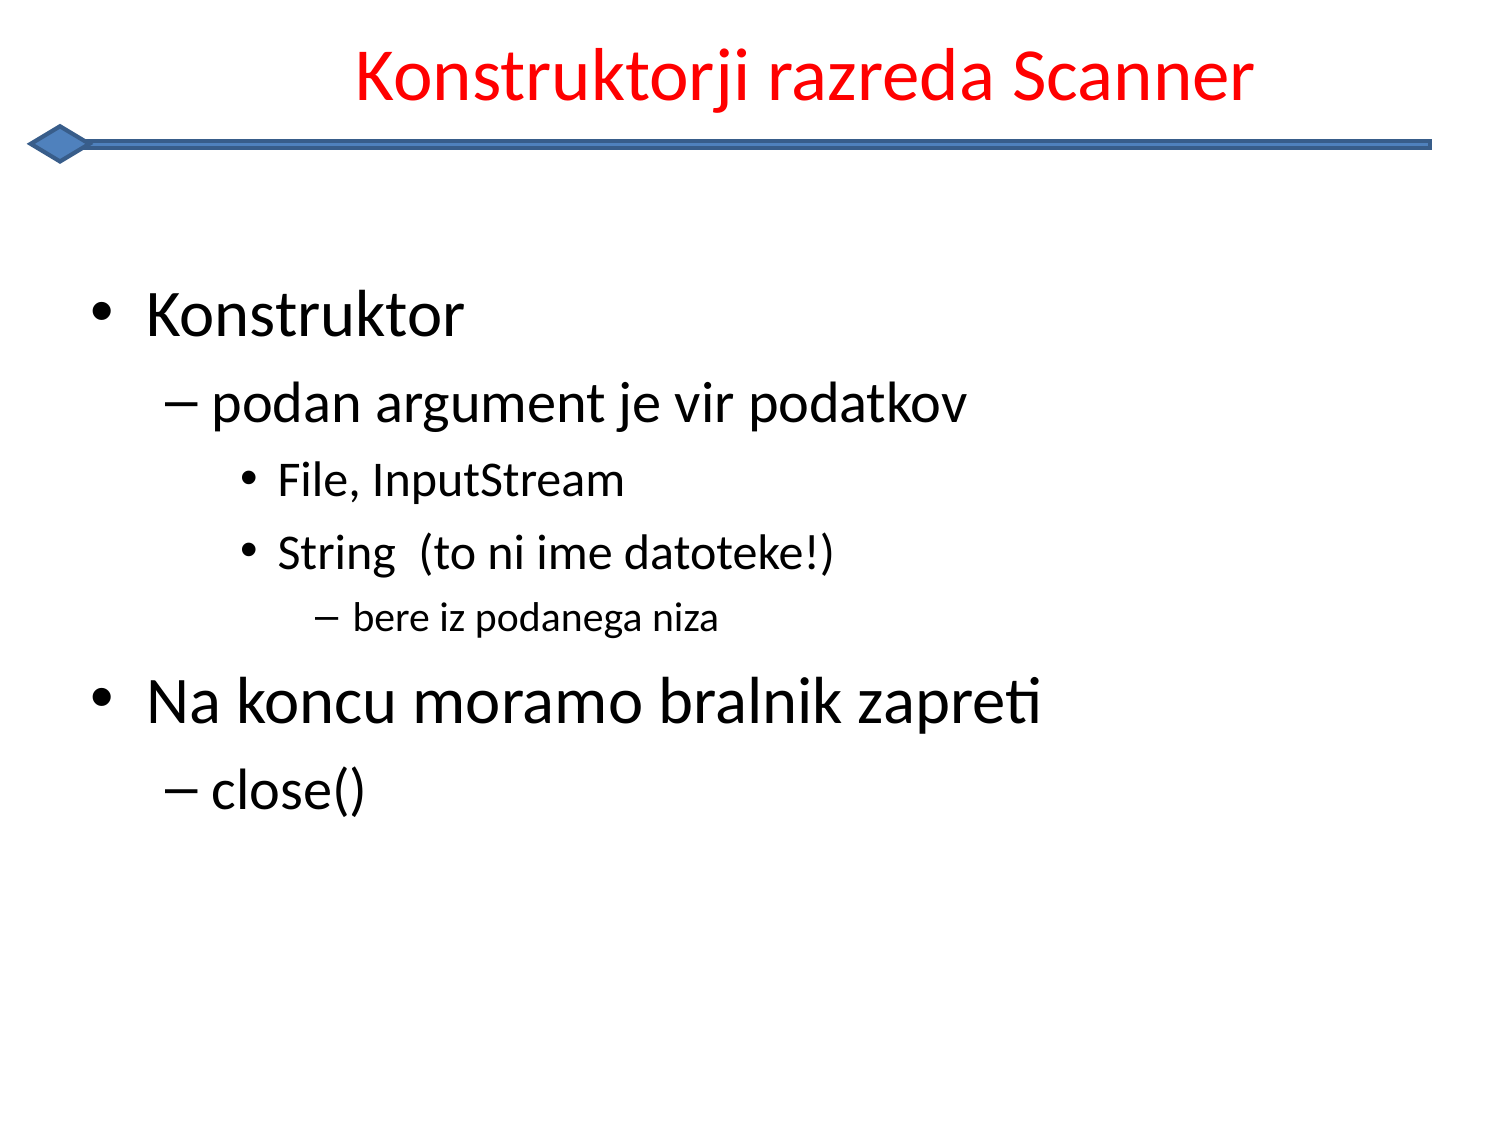

# Konstruktorji razreda Scanner
Konstruktor
podan argument je vir podatkov
File, InputStream
String (to ni ime datoteke!)
bere iz podanega niza
Na koncu moramo bralnik zapreti
close()